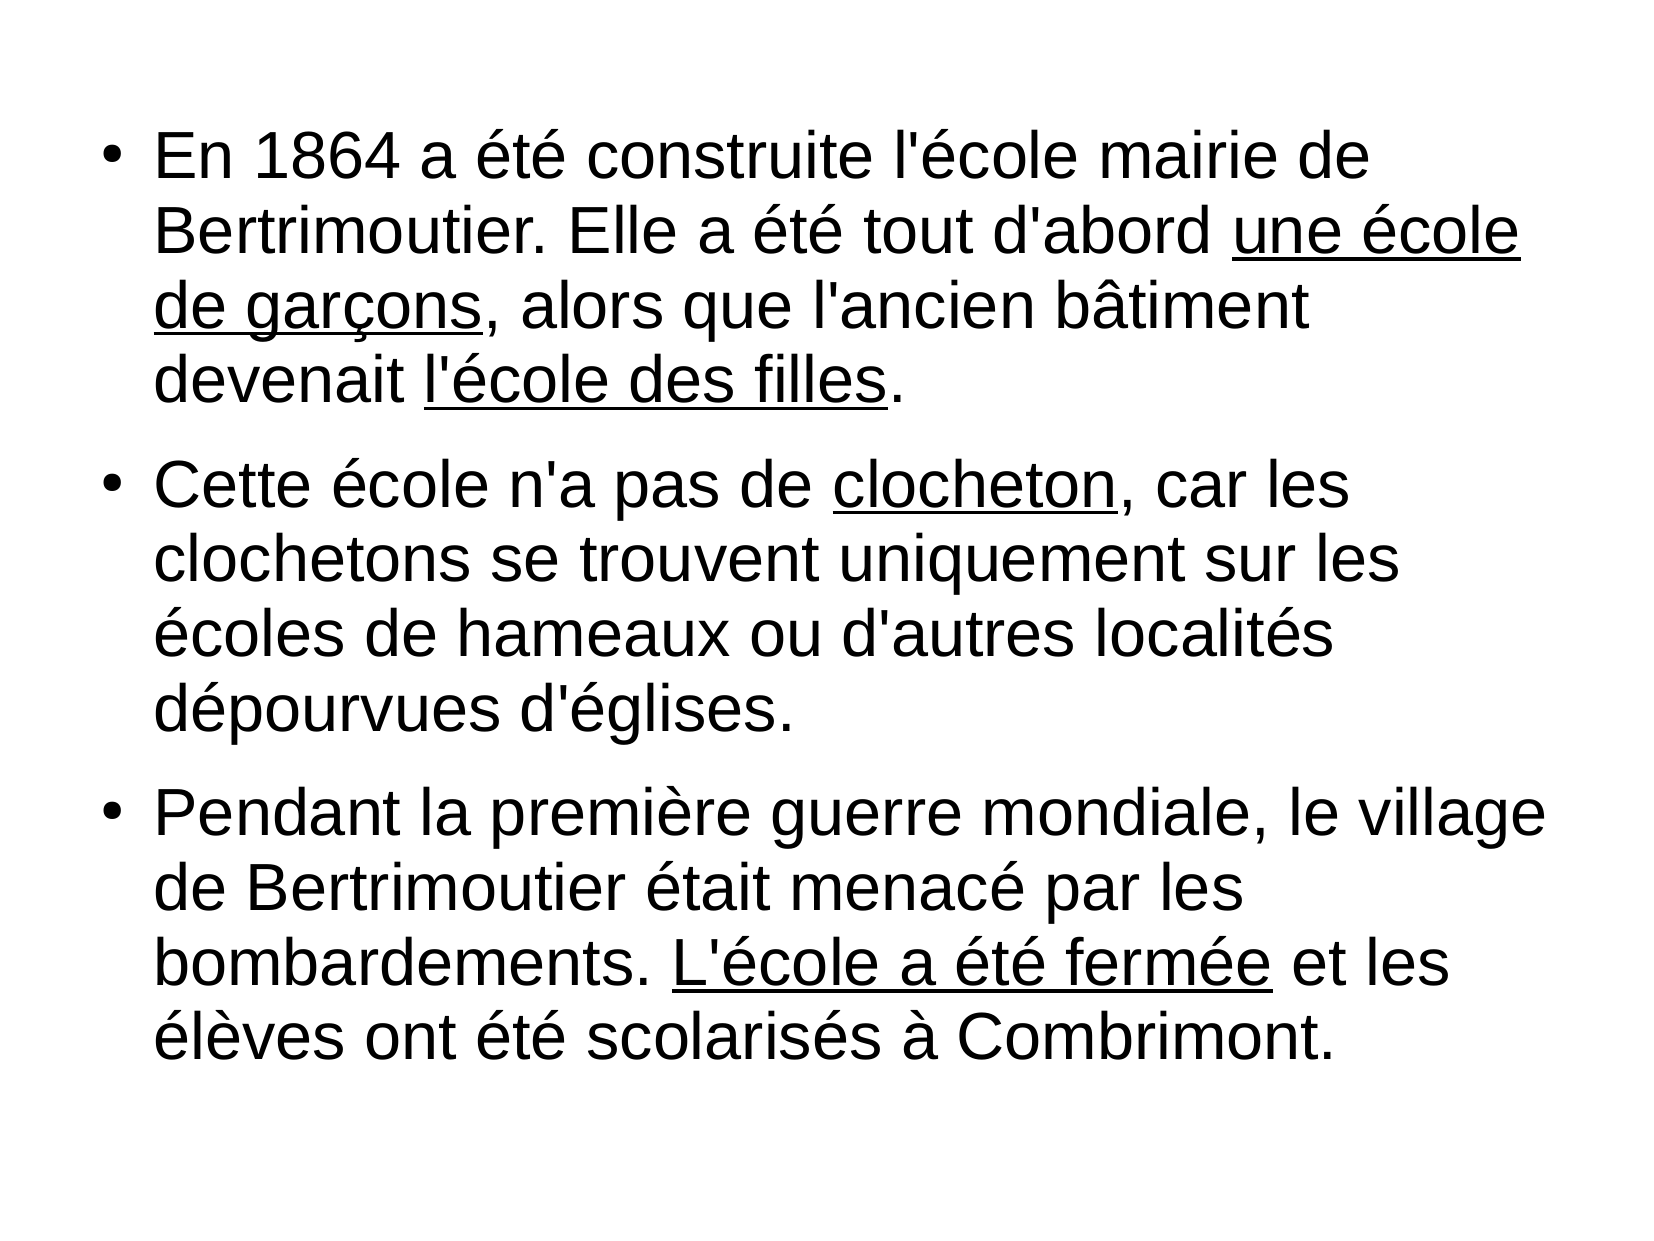

# En 1864 a été construite l'école mairie de Bertrimoutier. Elle a été tout d'abord une école de garçons, alors que l'ancien bâtiment devenait l'école des filles.
Cette école n'a pas de clocheton, car les clochetons se trouvent uniquement sur les écoles de hameaux ou d'autres localités dépourvues d'églises.
Pendant la première guerre mondiale, le village de Bertrimoutier était menacé par les bombardements. L'école a été fermée et les élèves ont été scolarisés à Combrimont.